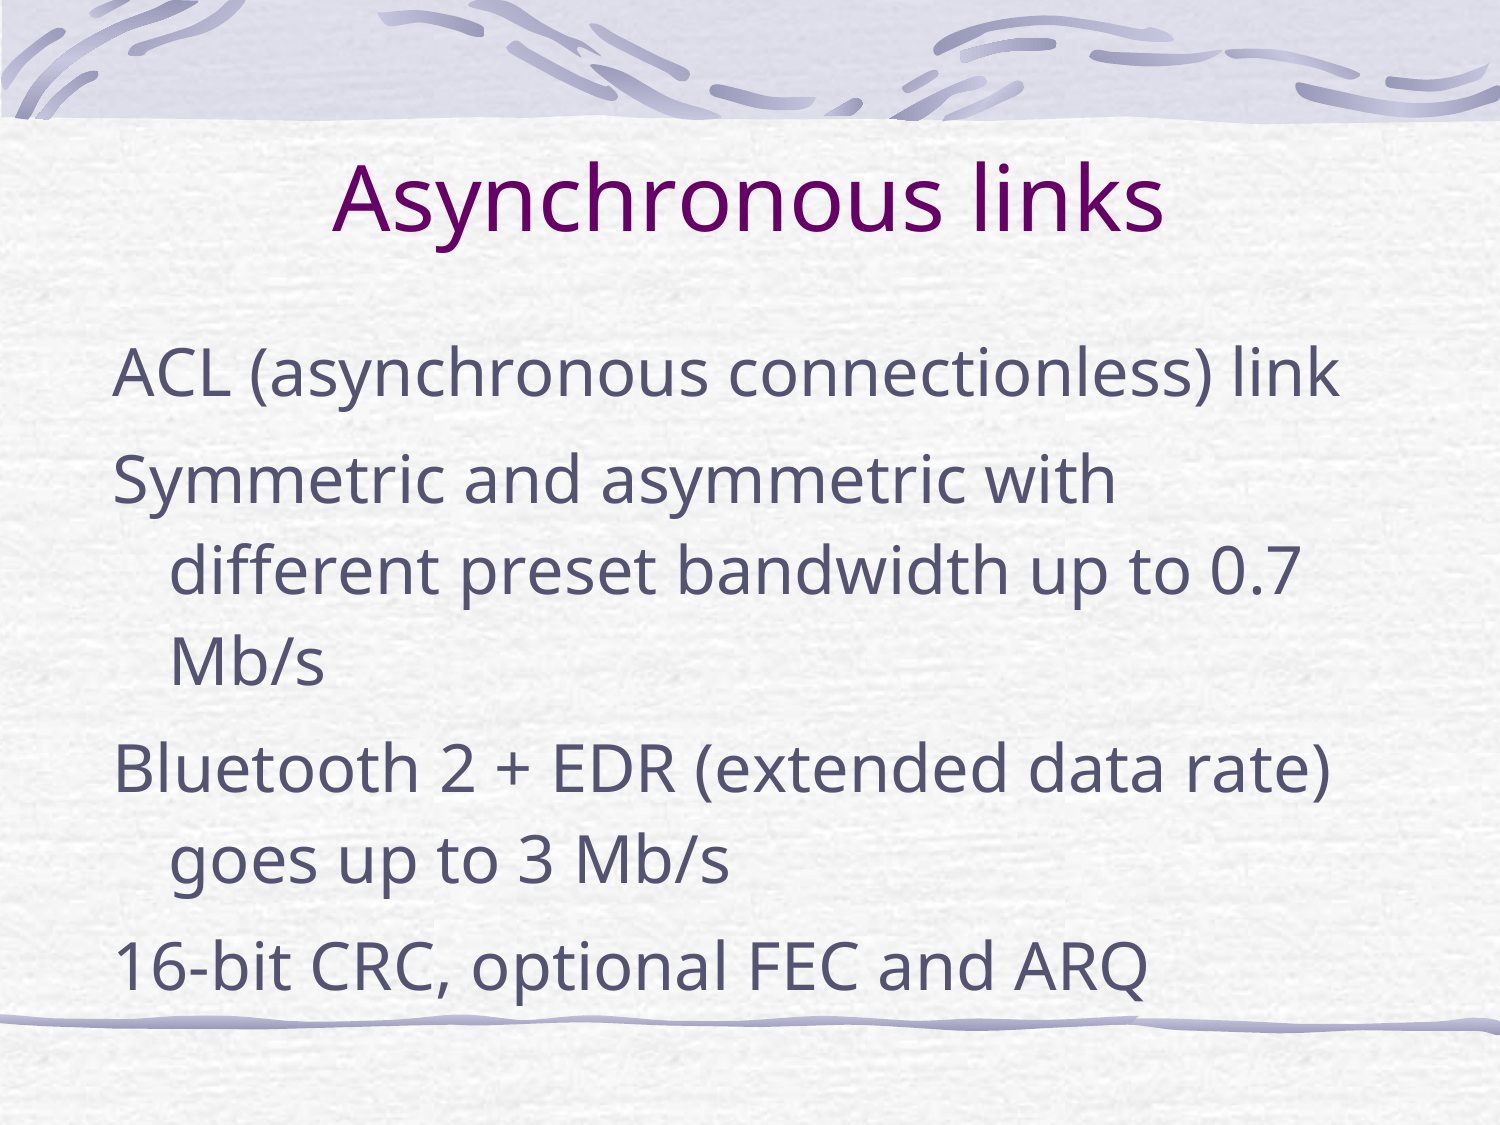

# Asynchronous links
ACL (asynchronous connectionless) link
Symmetric and asymmetric with different preset bandwidth up to 0.7 Mb/s
Bluetooth 2 + EDR (extended data rate) goes up to 3 Mb/s
16-bit CRC, optional FEC and ARQ